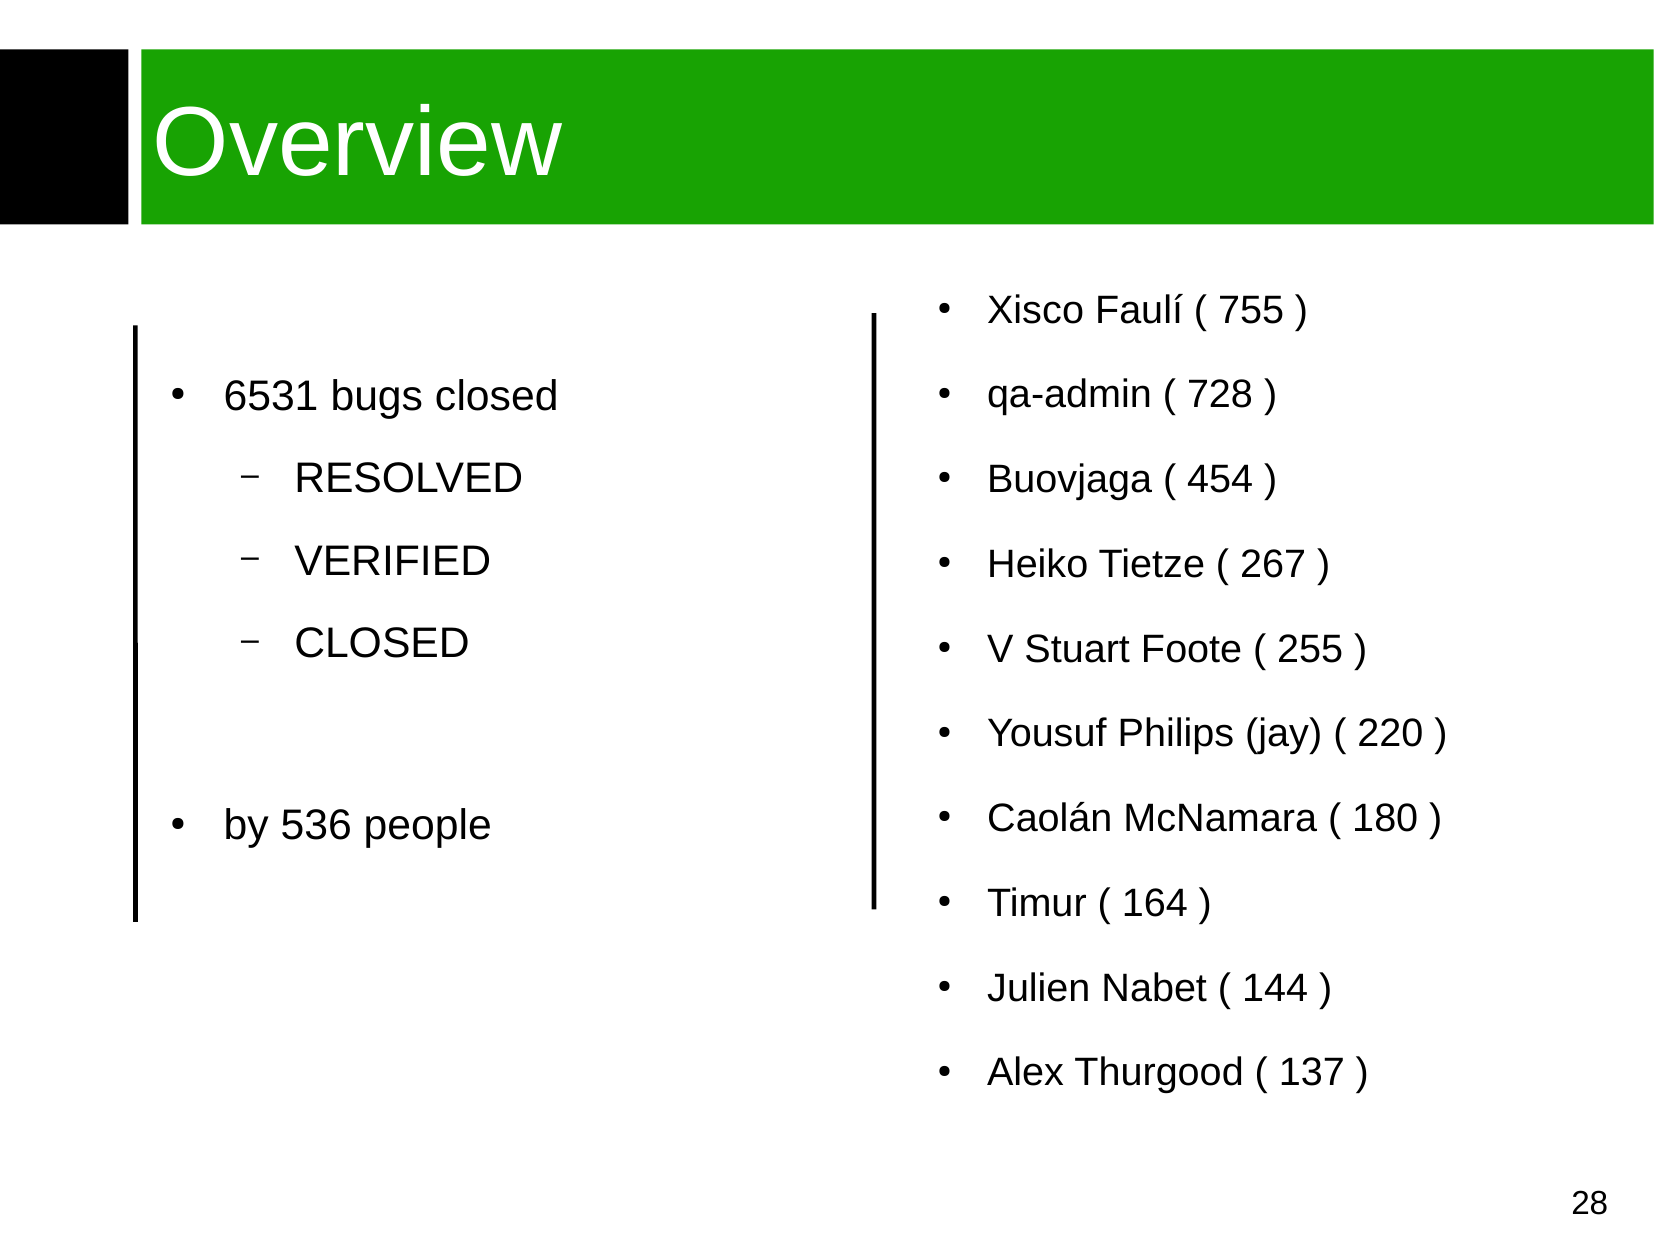

# Overview
6531 bugs closed
RESOLVED
VERIFIED
CLOSED
by 536 people
Xisco Faulí ( 755 )
qa-admin ( 728 )
Buovjaga ( 454 )
Heiko Tietze ( 267 )
V Stuart Foote ( 255 )
Yousuf Philips (jay) ( 220 )
Caolán McNamara ( 180 )
Timur ( 164 )
Julien Nabet ( 144 )
Alex Thurgood ( 137 )